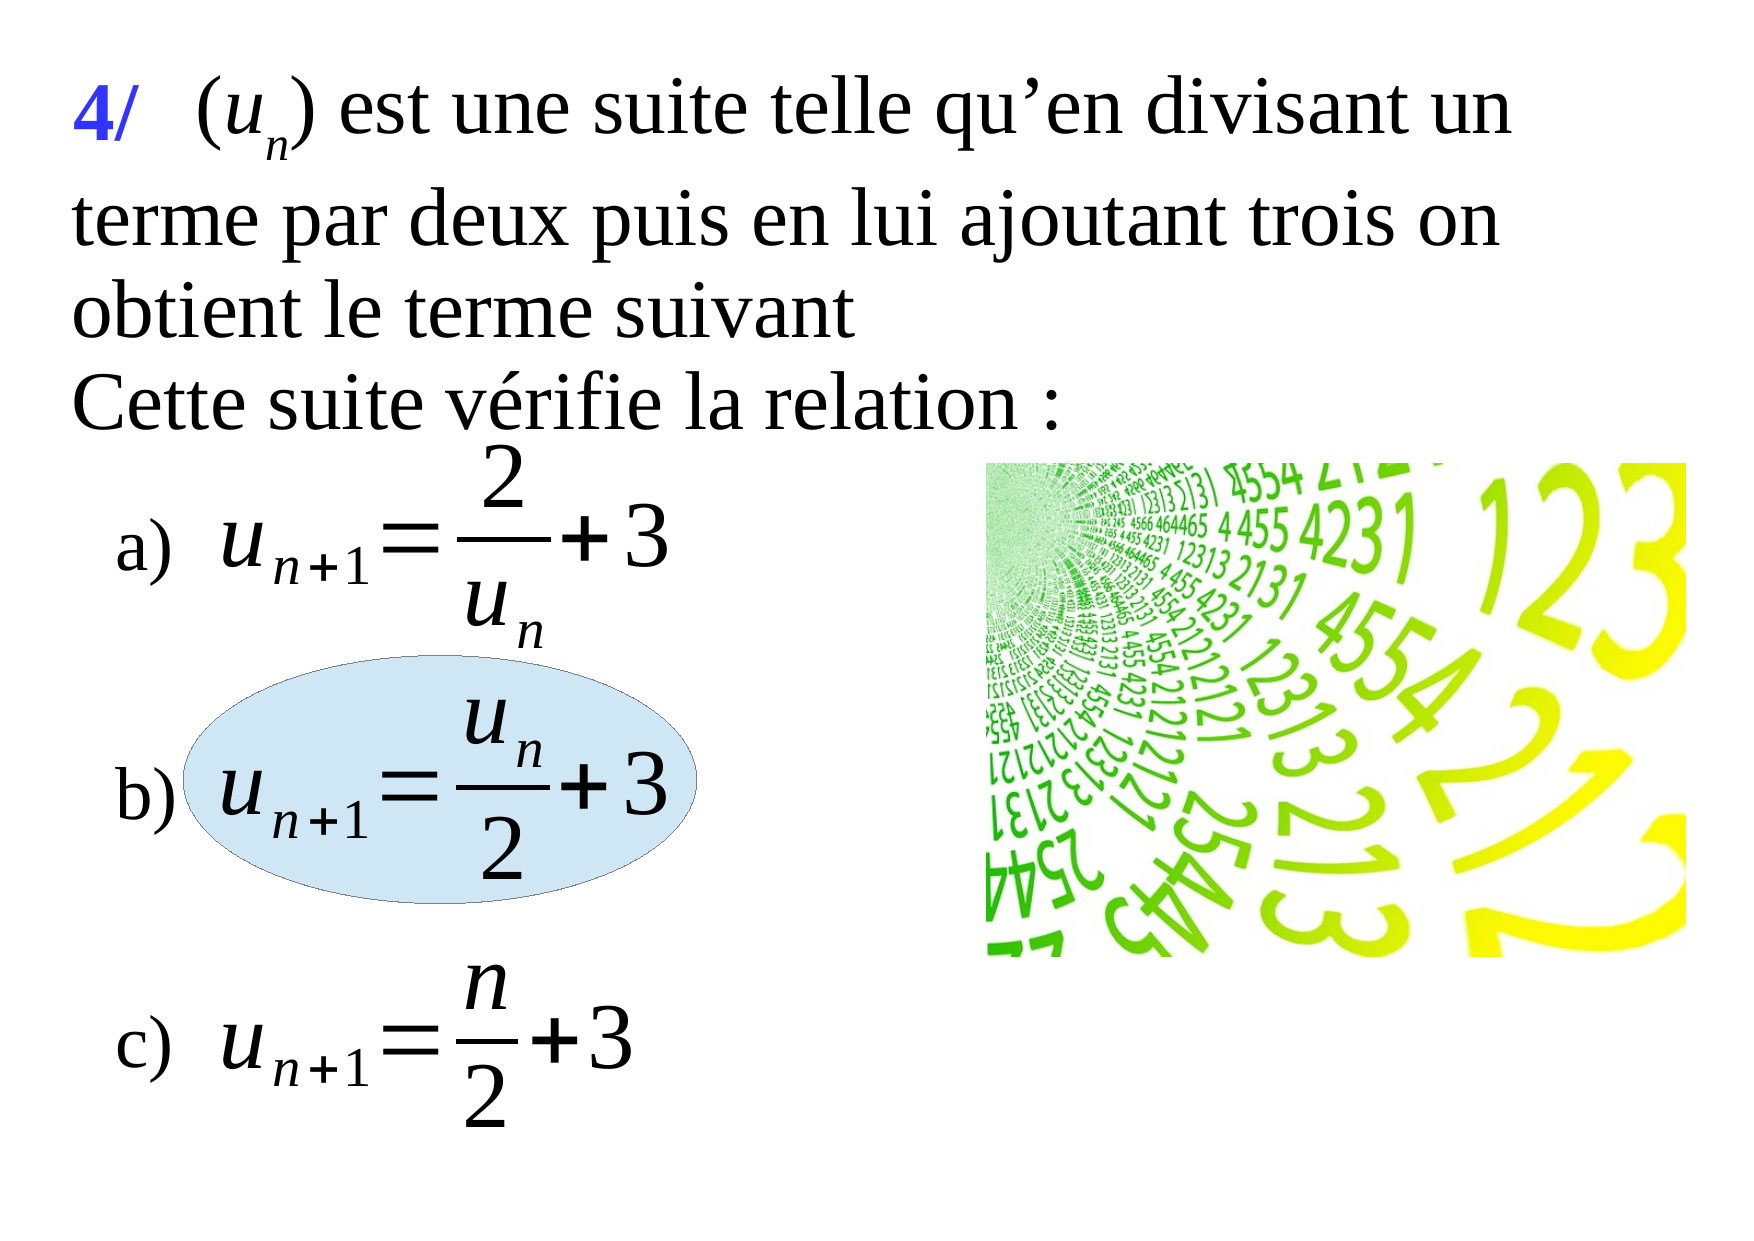

(un) est une suite telle qu’en divisant un
terme par deux puis en lui ajoutant trois on
obtient le terme suivant
Cette suite vérifie la relation :
4/
a)
b)
c)